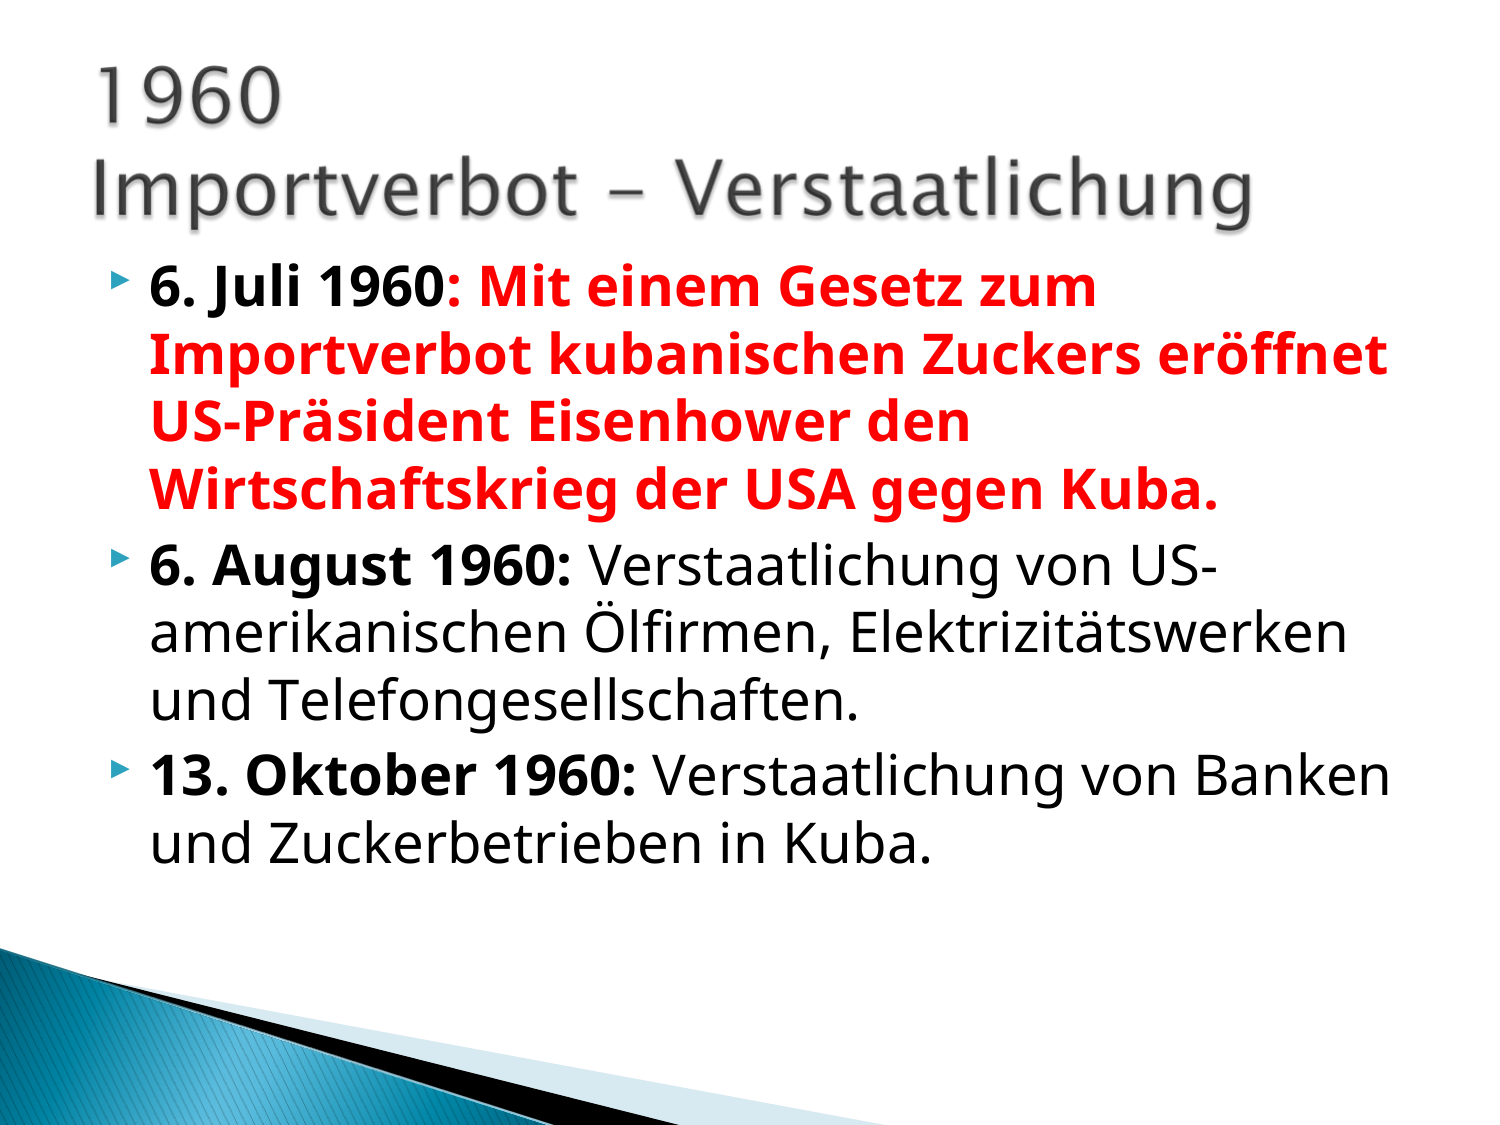

# 6. Juli 1960: Mit einem Gesetz zum Importverbot kubanischen Zuckers eröffnet US-Präsident Eisenhower den Wirtschaftskrieg der USA gegen Kuba.
6. August 1960: Verstaatlichung von US-amerikanischen Ölfirmen, Elektrizitätswerken und Telefongesellschaften.
13. Oktober 1960: Verstaatlichung von Banken und Zuckerbetrieben in Kuba.